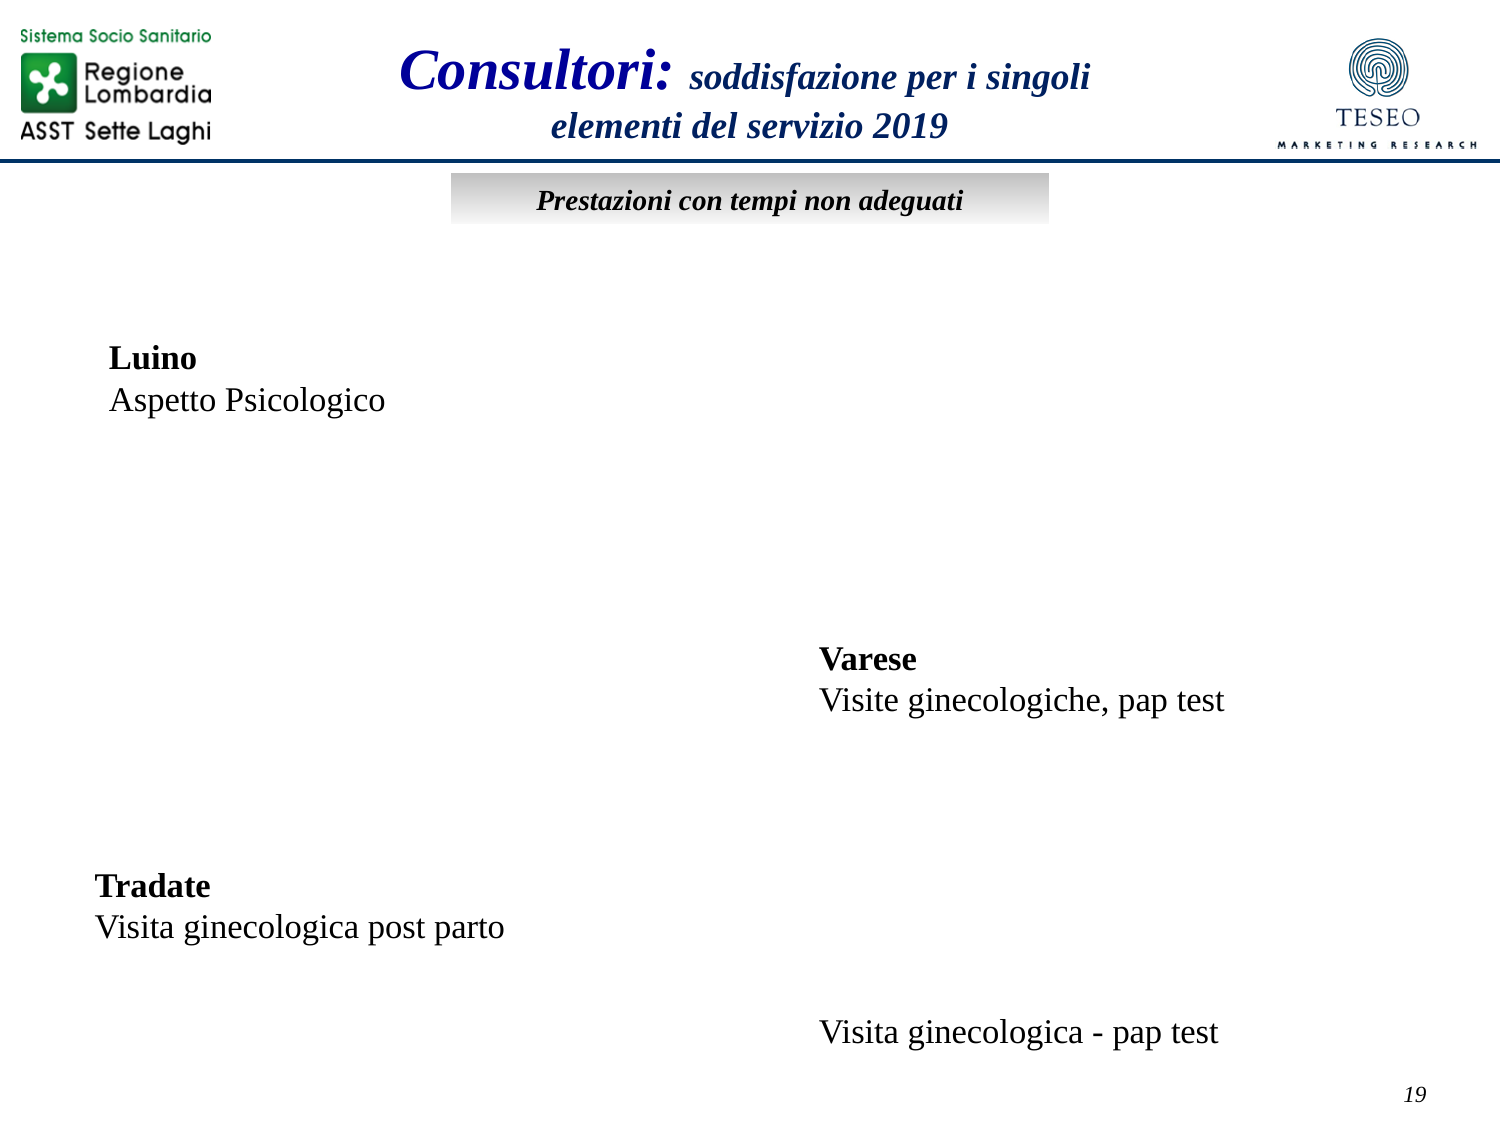

Consultori: soddisfazione per i singoli
elementi del servizio 2019
Prestazioni con tempi non adeguati
Sesto Calende
Terapia psicologica
Consulenza psicologica
Assistenza ostetrica –
ginecologica per gravidanza
Luino
Aspetto Psicologico
Gazzada Schianno
Tempo di attesa pap test di un mese
è troppo lungo
Pap test
Ho fatto pap test con dottoressa
Tursi molto professionale
Ginecologia
Varese
Visite ginecologiche, pap test
Visita ginecologica - pap test
Psicologia
Pap test
Incontro individuale con psicologa
Tradate
Visita ginecologica post parto
Per visite ginecologiche, precisione nel tempo necessario
Pap test